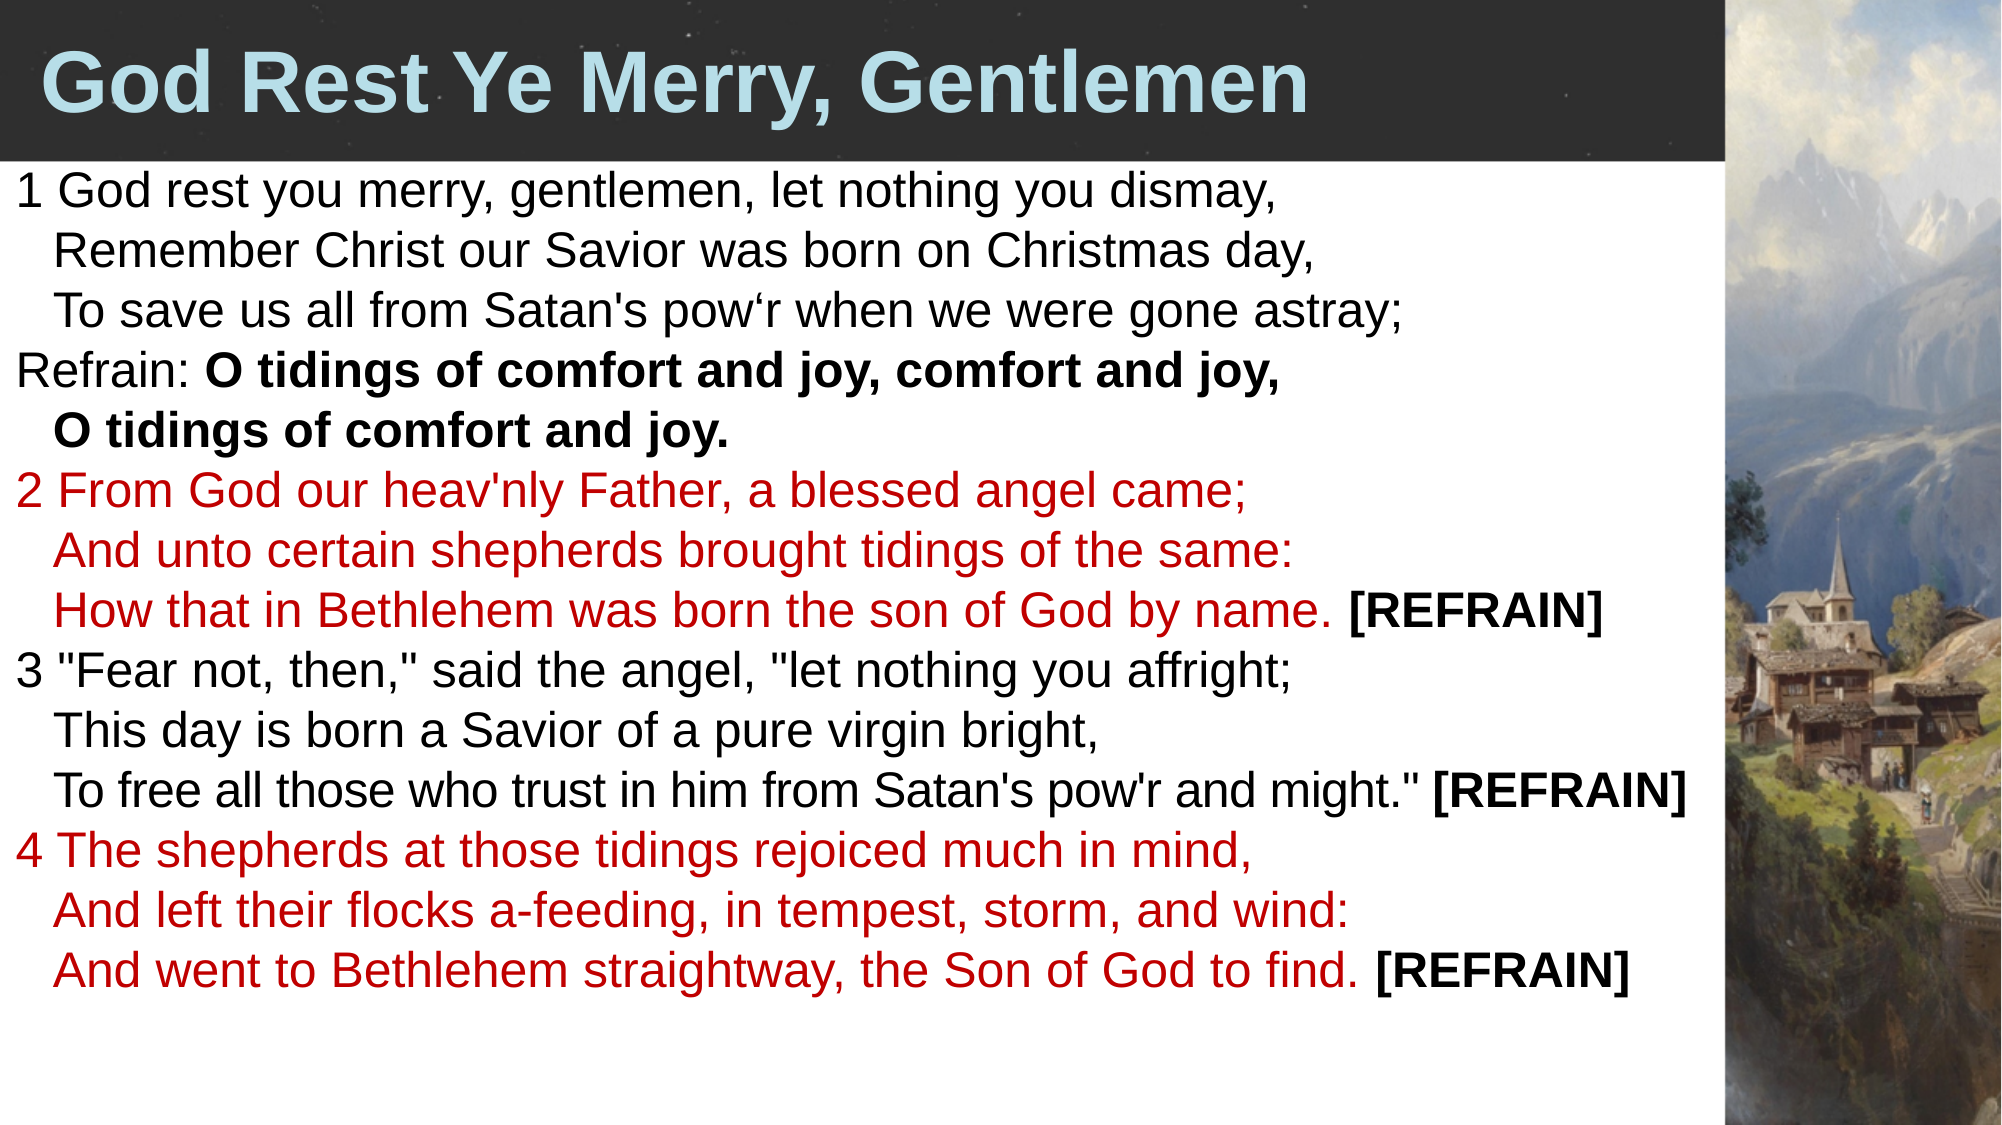

God Rest Ye Merry, Gentlemen
1 God rest you merry, gentlemen, let nothing you dismay,
Remember Christ our Savior was born on Christmas day,
To save us all from Satan's pow‘r when we were gone astray;
Refrain: O tidings of comfort and joy, comfort and joy,
O tidings of comfort and joy.
2 From God our heav'nly Father, a blessed angel came;
And unto certain shepherds brought tidings of the same:
How that in Bethlehem was born the son of God by name. [REFRAIN]
3 "Fear not, then," said the angel, "let nothing you affright;
This day is born a Savior of a pure virgin bright,
To free all those who trust in him from Satan's pow'r and might." [REFRAIN]
4 The shepherds at those tidings rejoiced much in mind,
And left their flocks a-feeding, in tempest, storm, and wind:
And went to Bethlehem straightway, the Son of God to find. [REFRAIN]